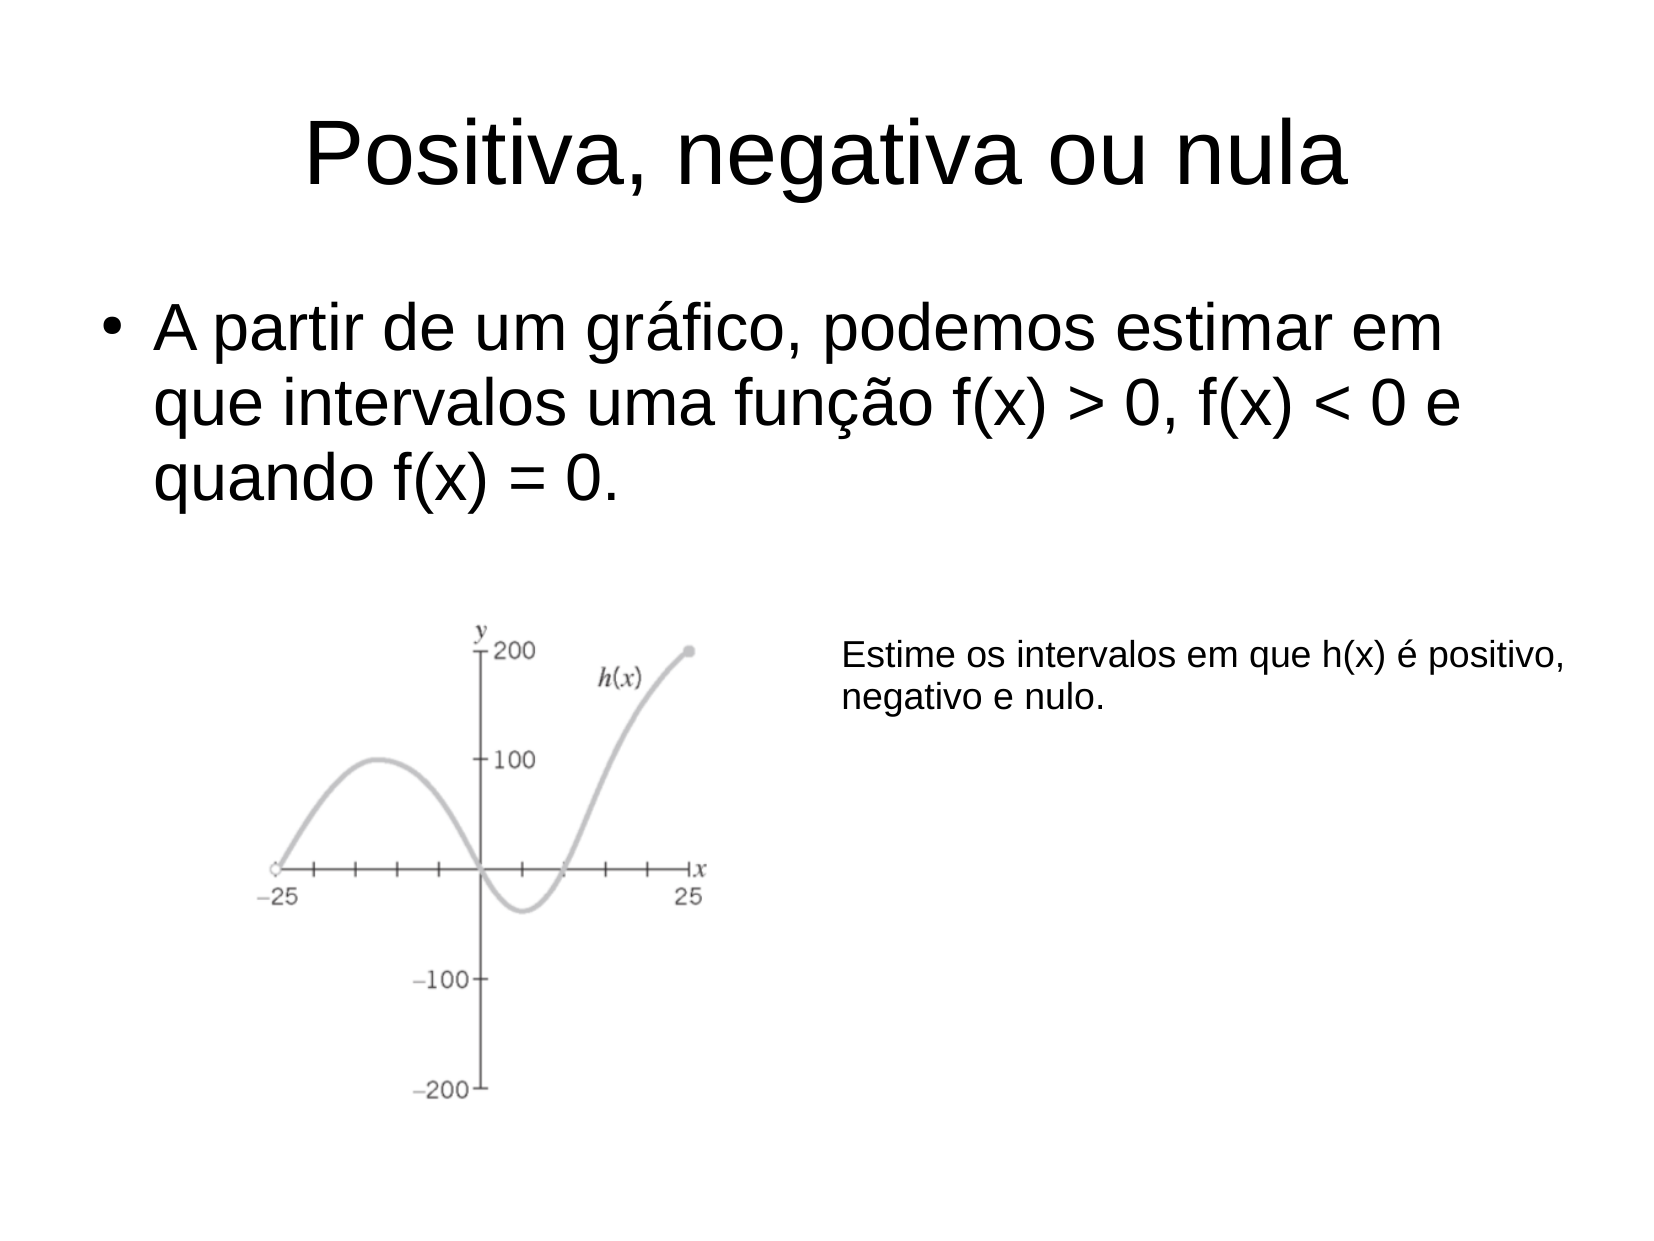

# Positiva, negativa ou nula
A partir de um gráfico, podemos estimar em que intervalos uma função f(x) > 0, f(x) < 0 e quando f(x) = 0.
Estime os intervalos em que h(x) é positivo,
negativo e nulo.